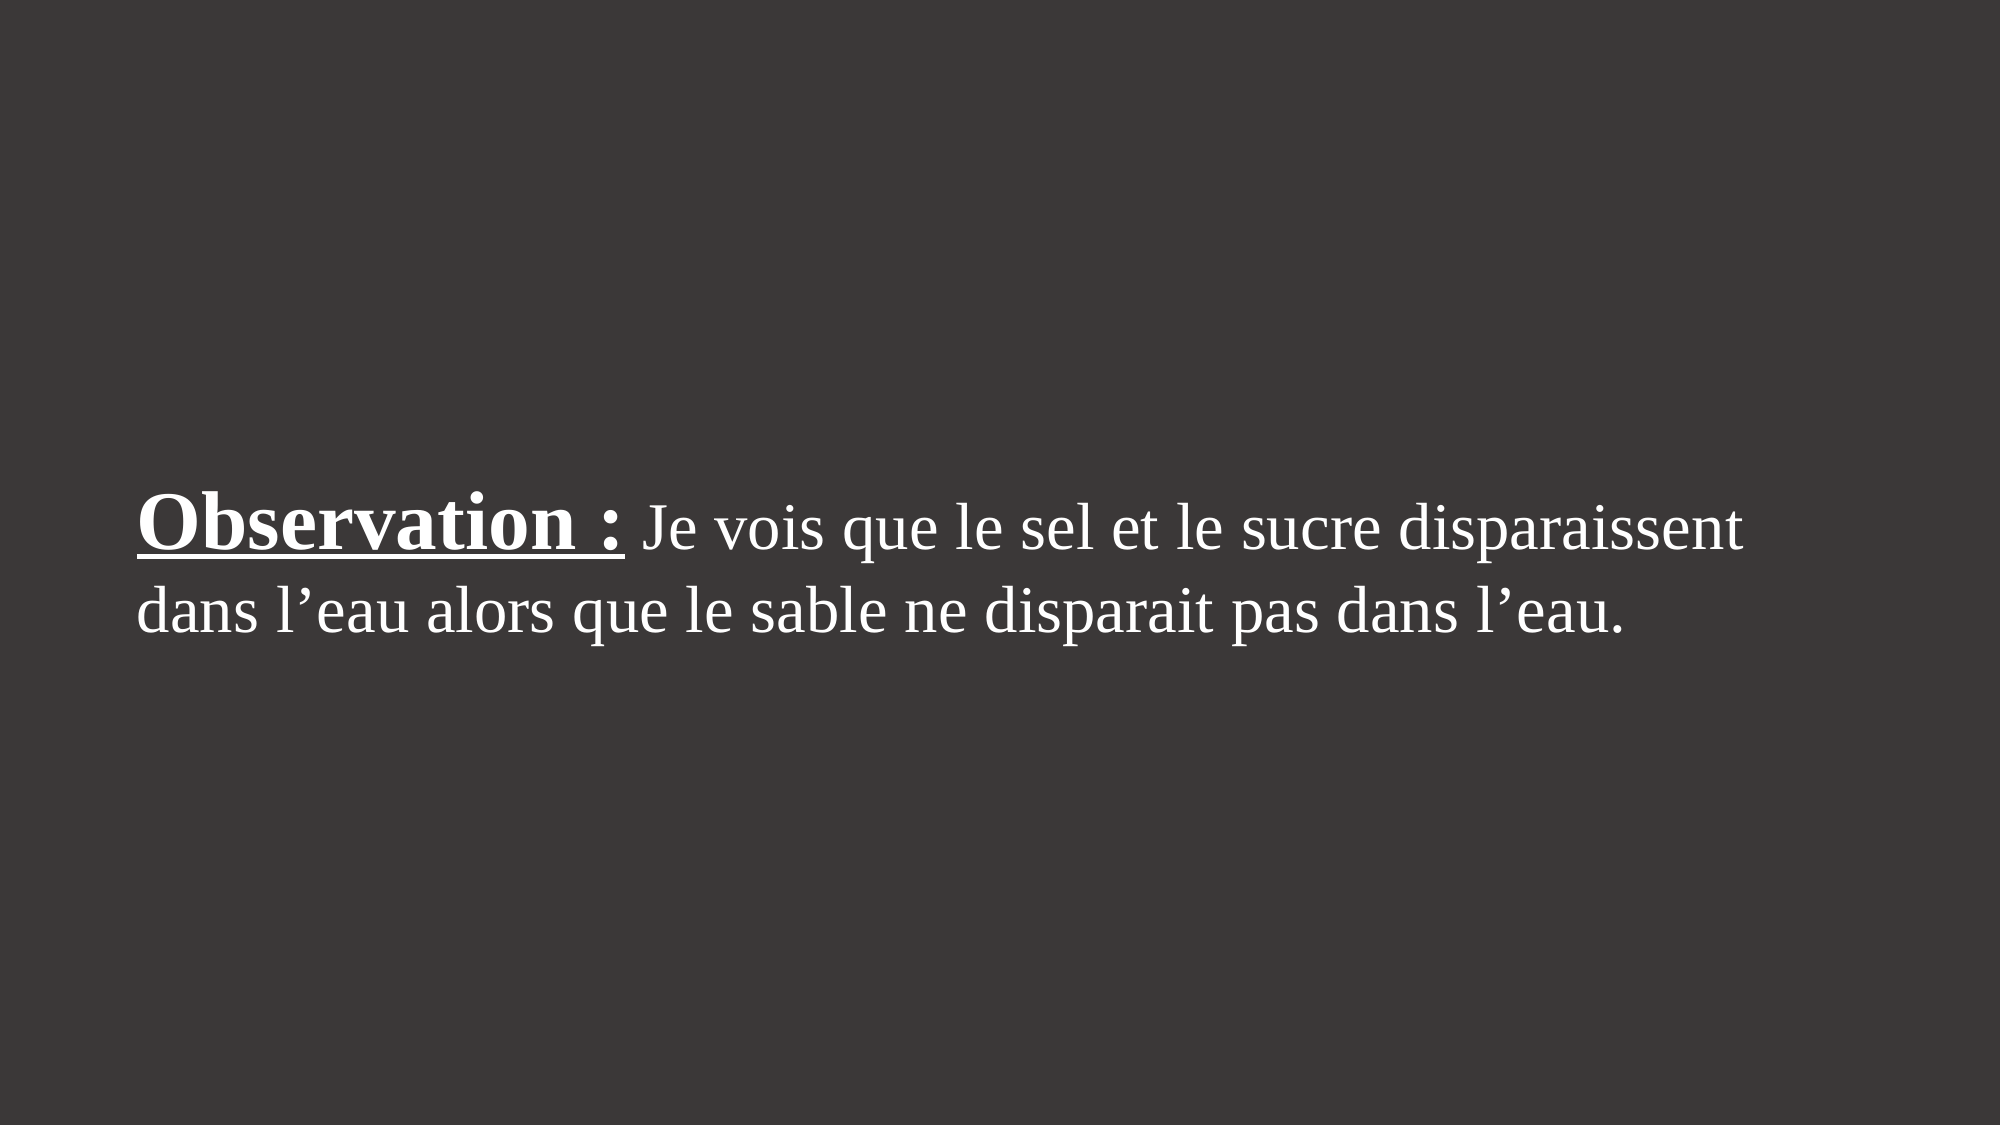

Observation : Je vois que le sel et le sucre disparaissent dans l’eau alors que le sable ne disparait pas dans l’eau.